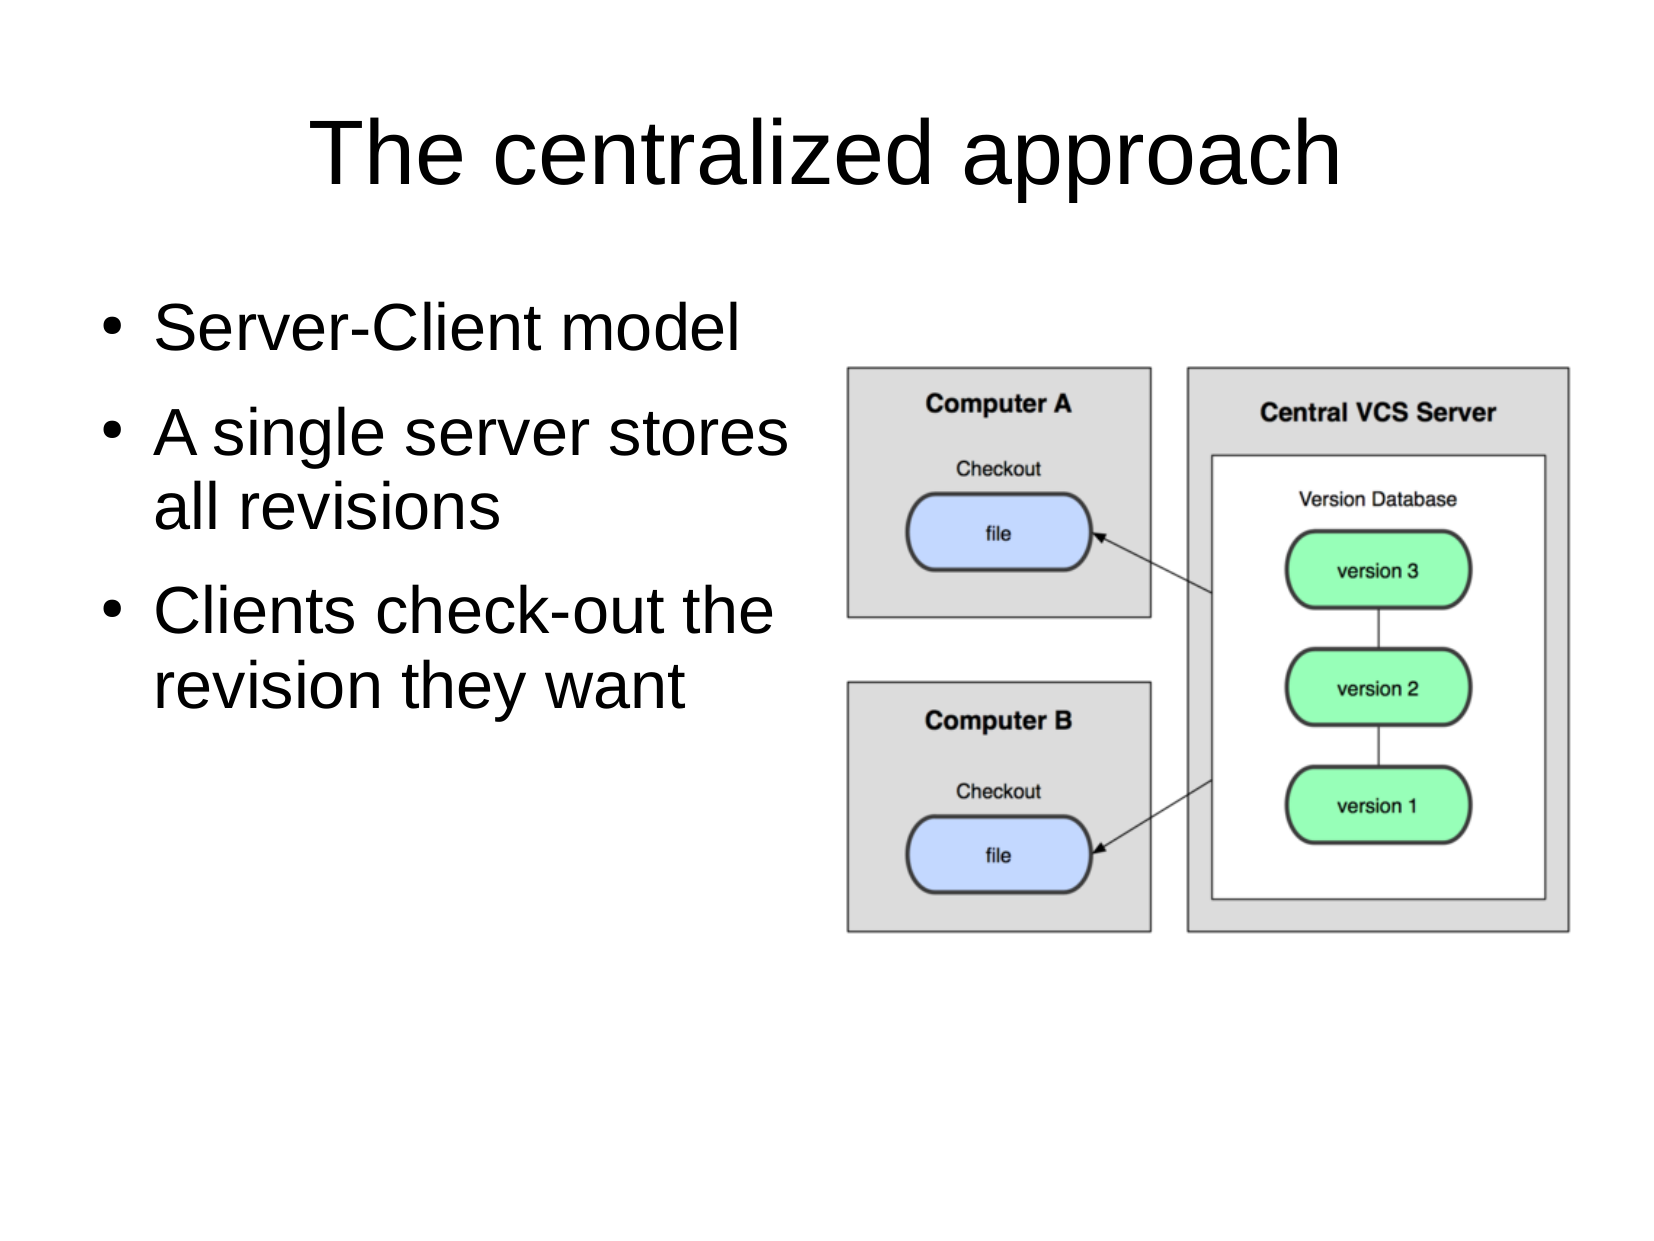

# The centralized approach
Server-Client model
A single server stores all revisions
Clients check-out the revision they want